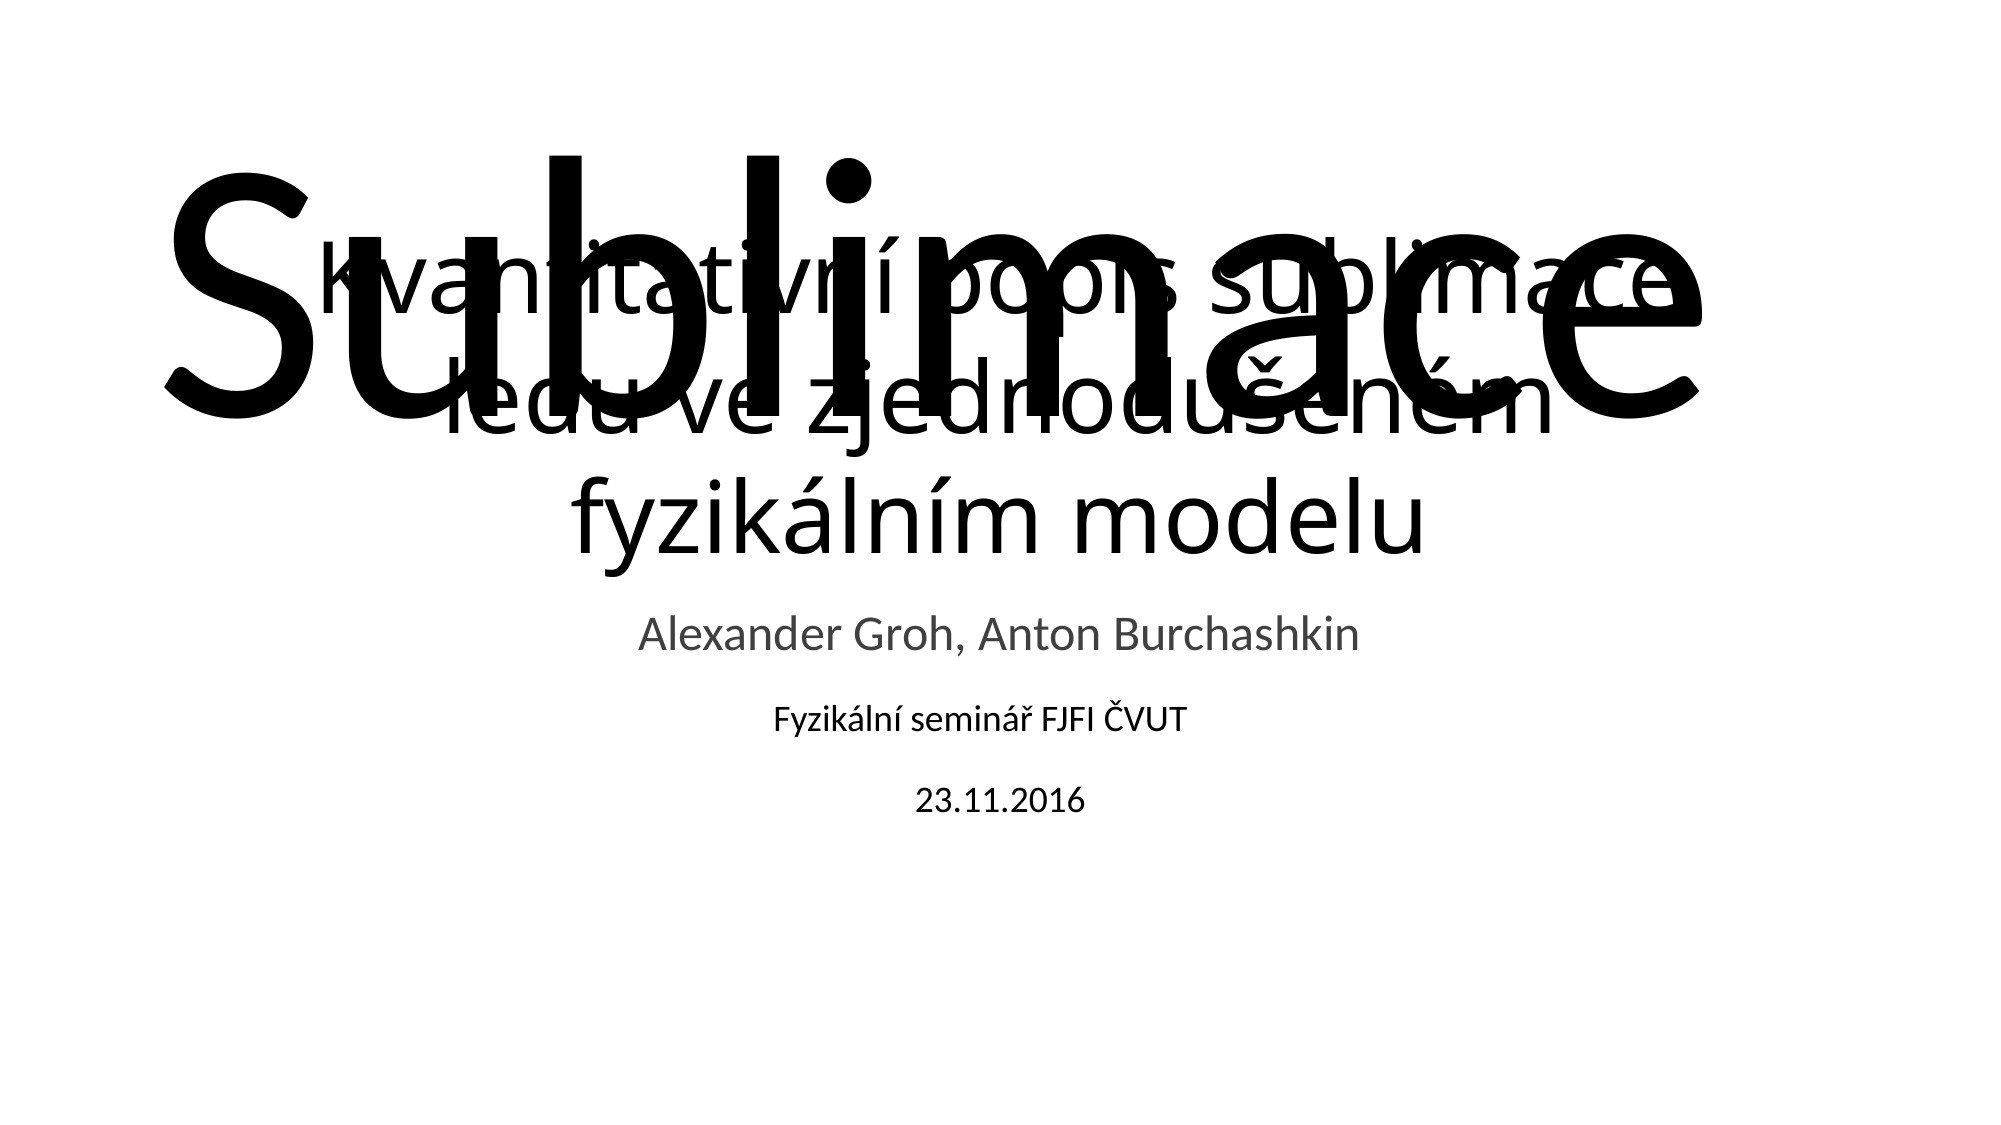

Sublimace
# Kvantitativní popis sublimace ledu ve zjednodušeném fyzikálním modelu
Alexander Groh, Anton Burchashkin
Fyzikální seminář FJFI ČVUT
23.11.2016